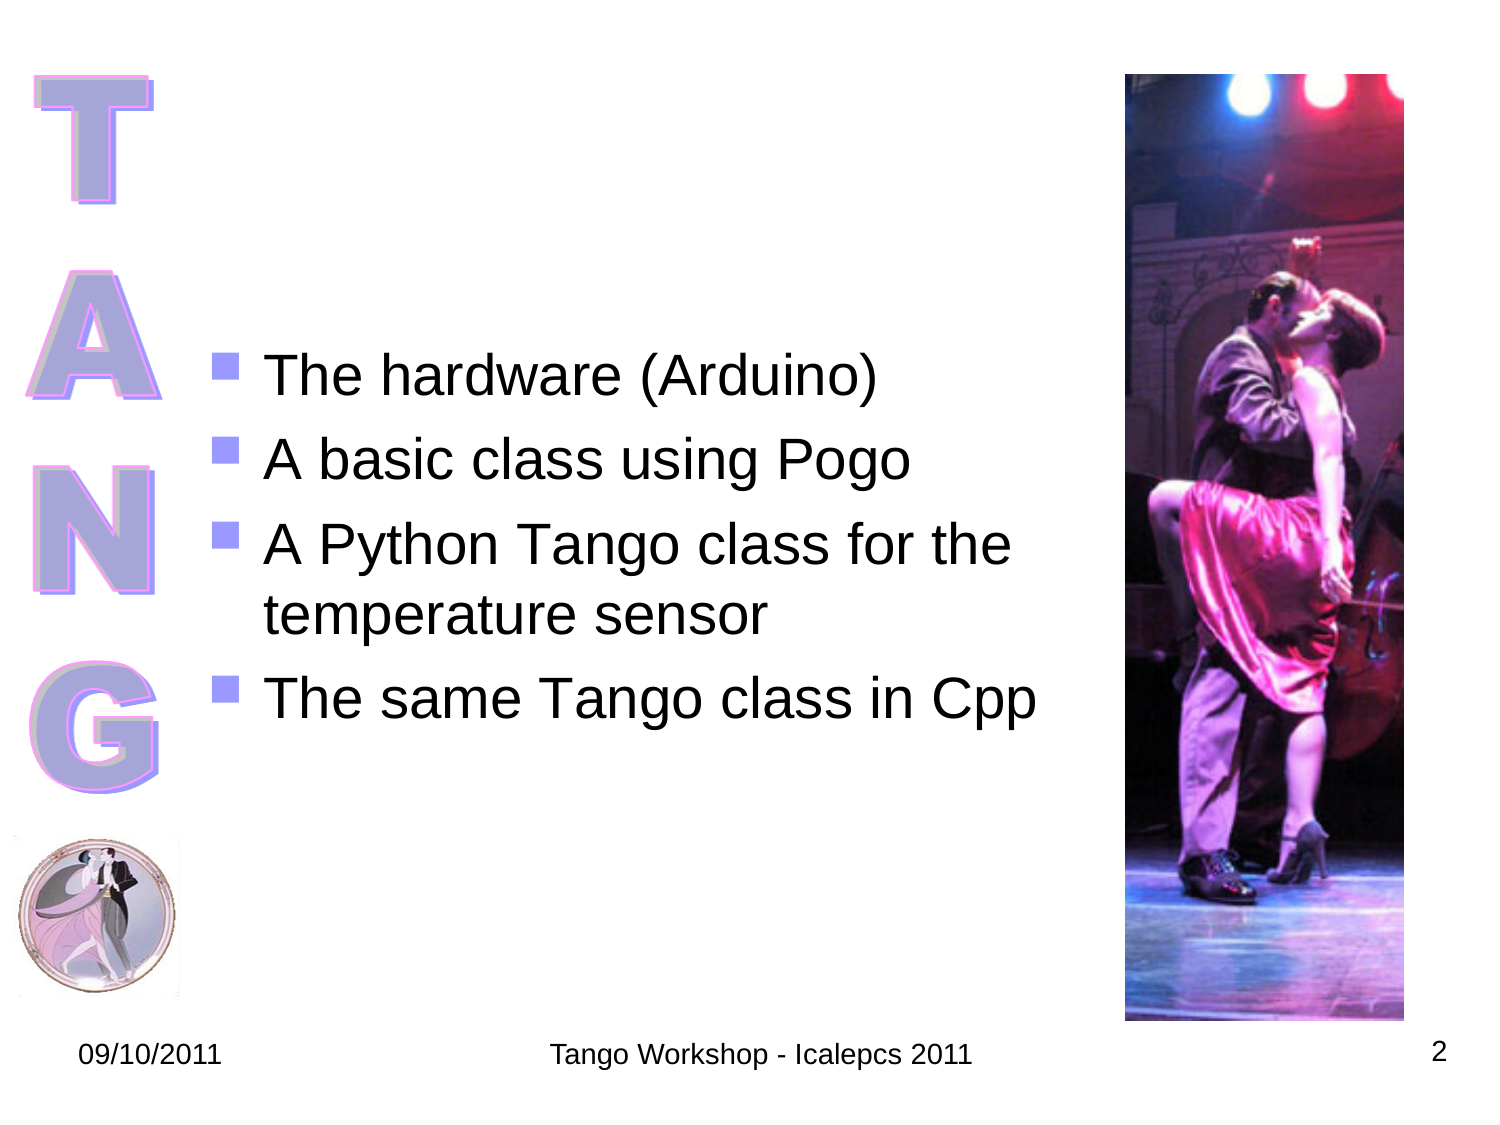

The hardware (Arduino)
A basic class using Pogo
A Python Tango class for the temperature sensor
The same Tango class in Cpp
2
09/10/2011
Tango workshop - Icalepcs 2011